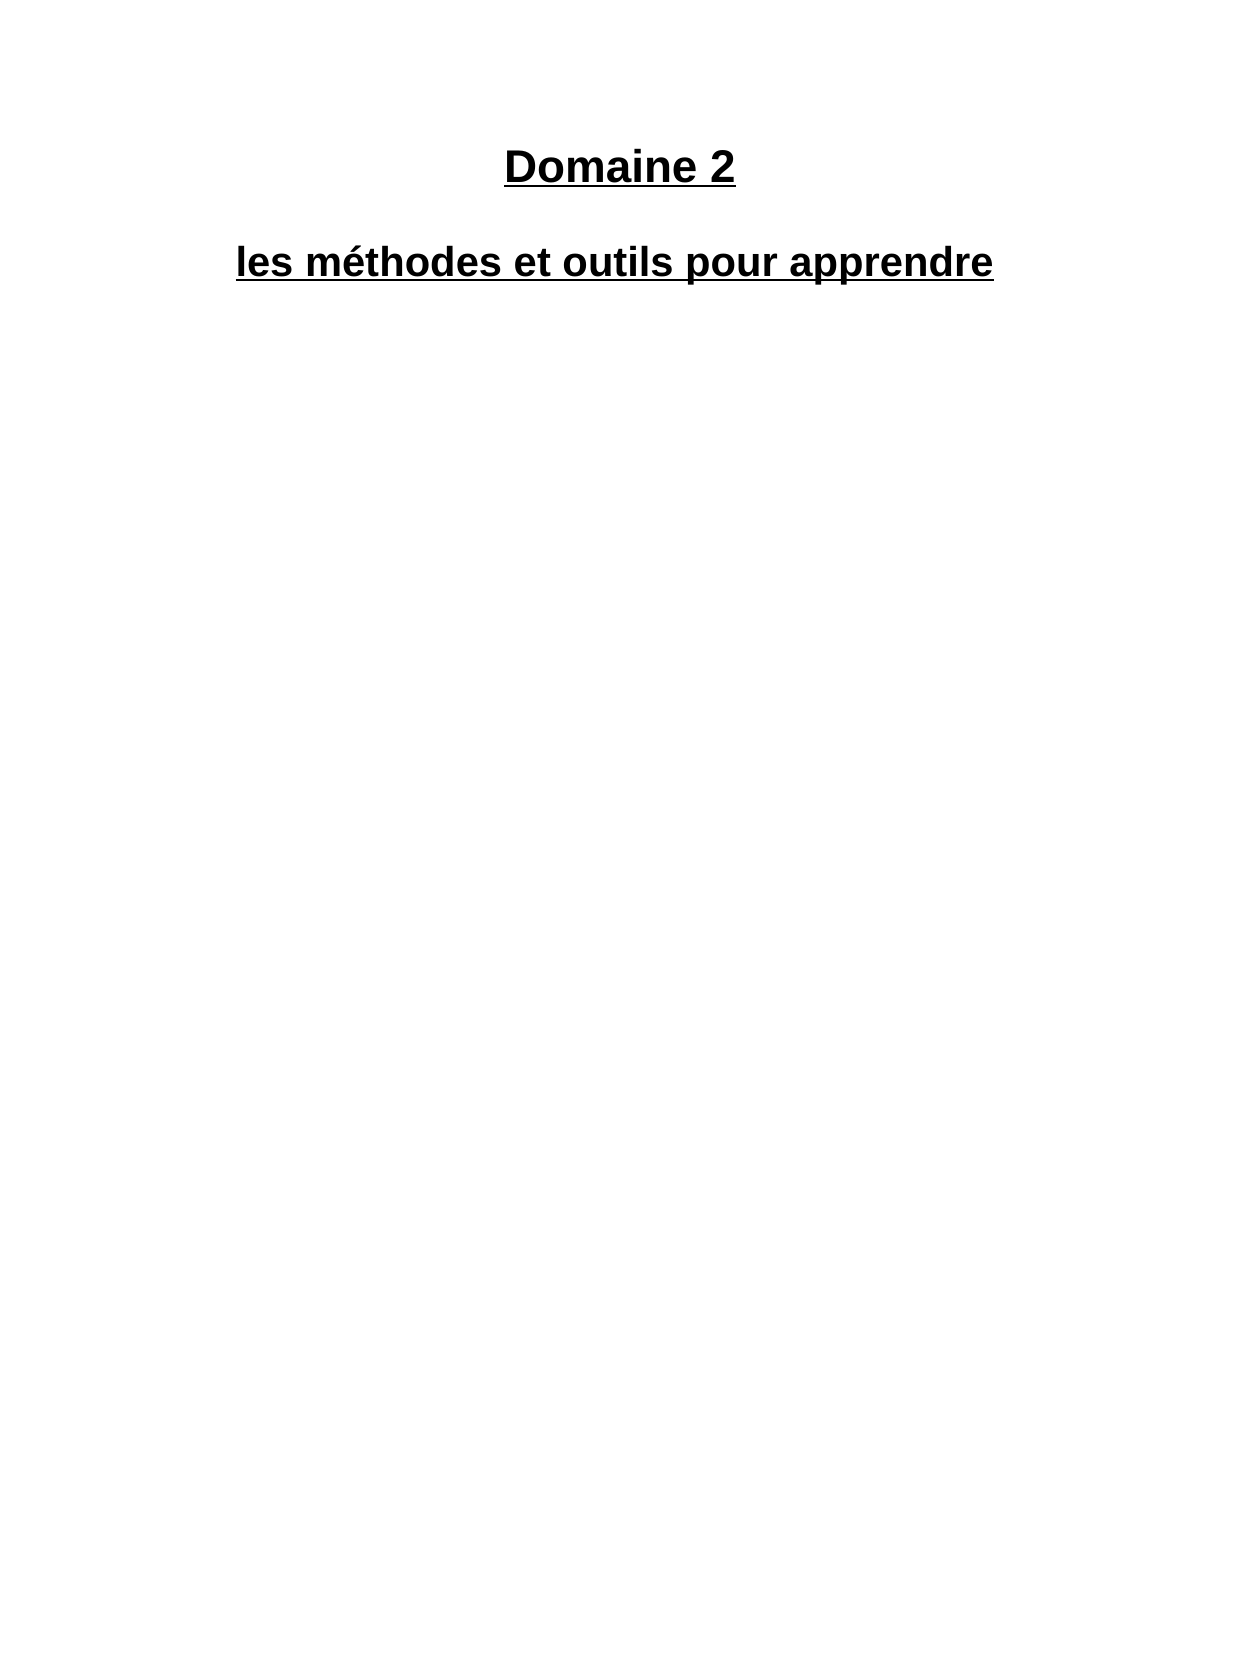

Domaine 2
les méthodes et outils pour apprendre